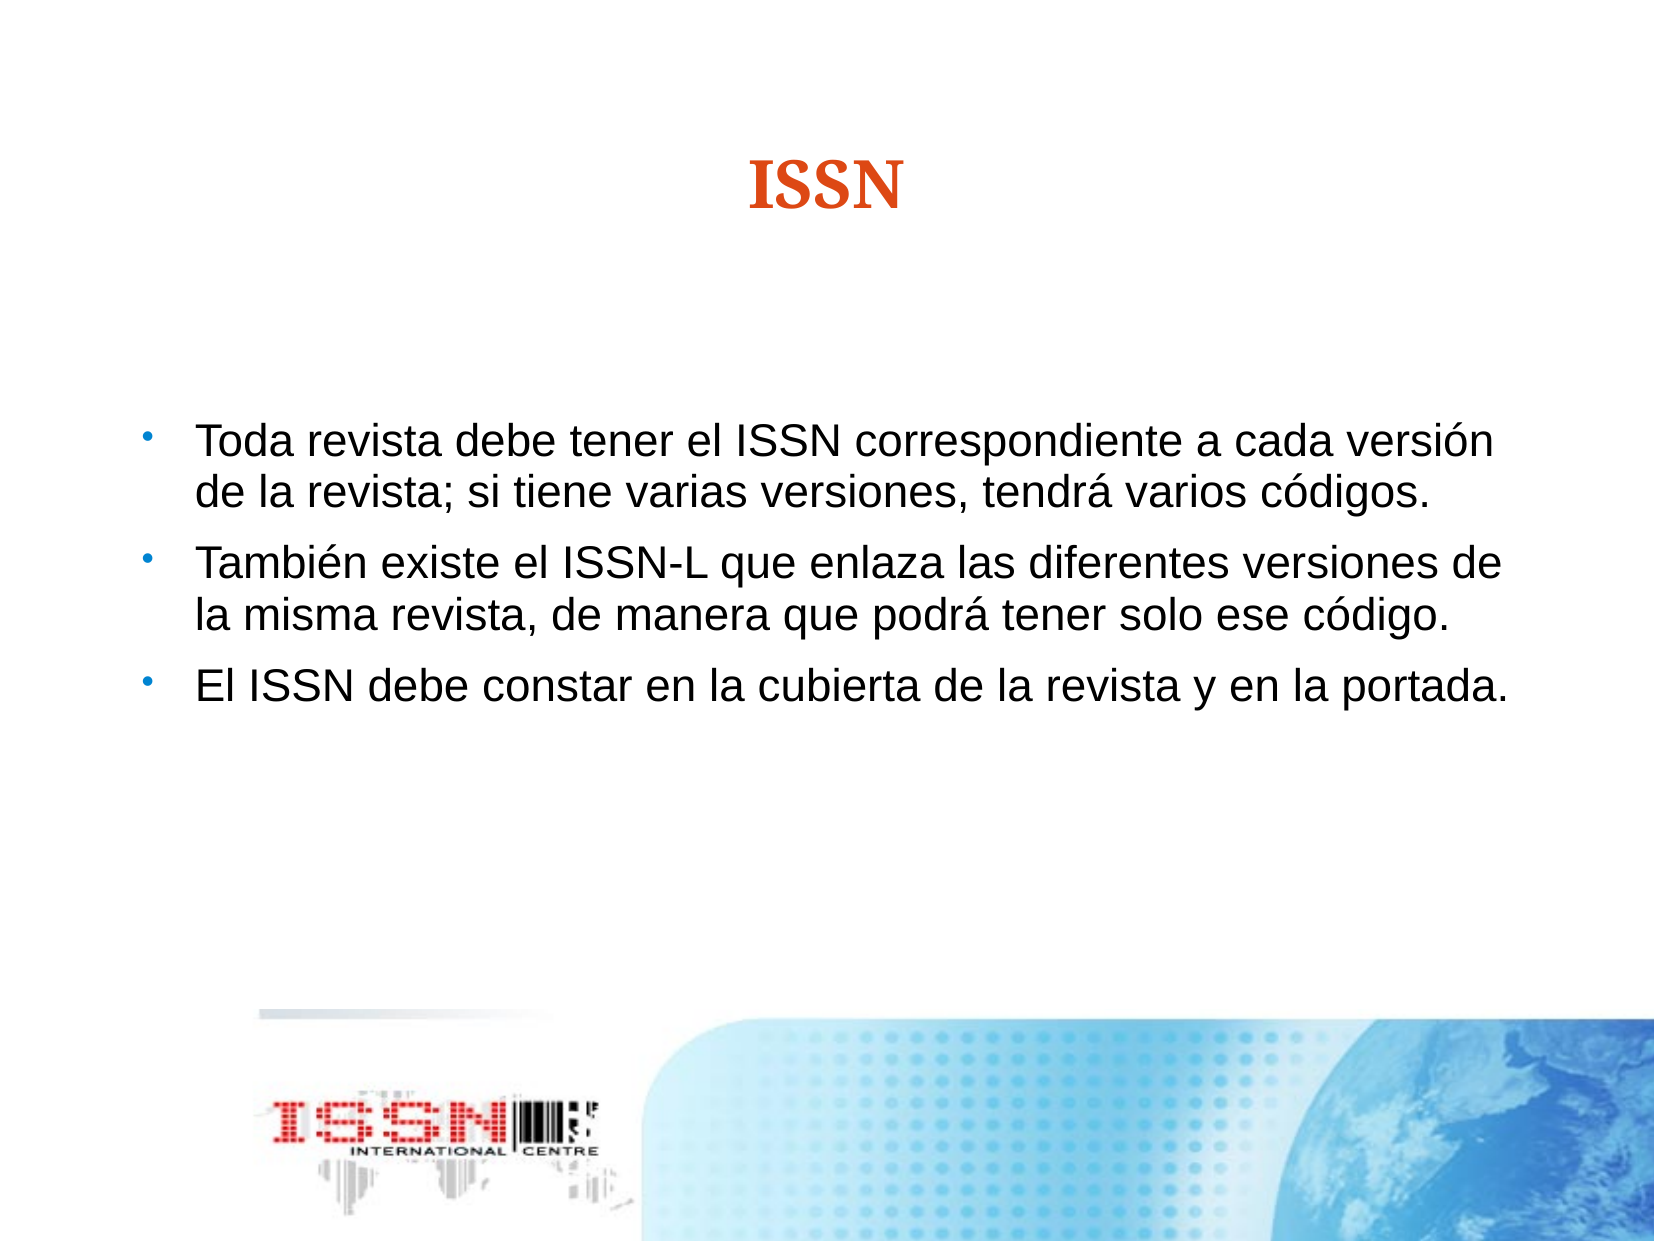

# ISSN
Toda revista debe tener el ISSN correspondiente a cada versión de la revista; si tiene varias versiones, tendrá varios códigos.
También existe el ISSN-L que enlaza las diferentes versiones de la misma revista, de manera que podrá tener solo ese código.
El ISSN debe constar en la cubierta de la revista y en la portada.